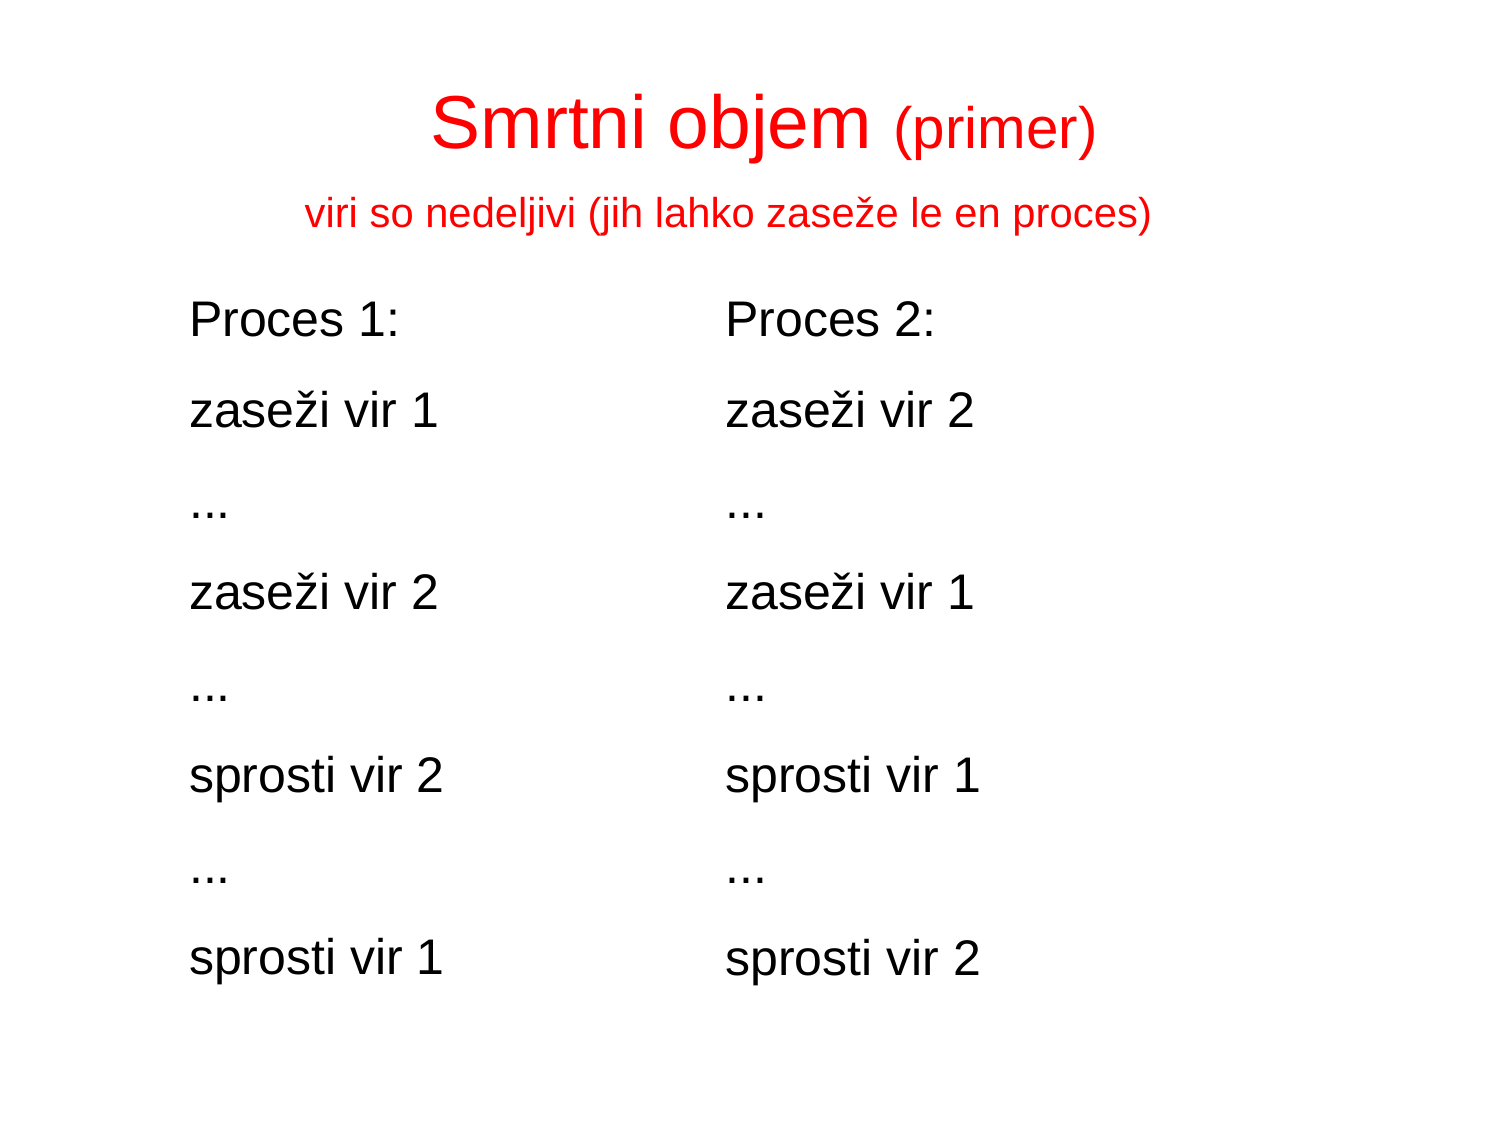

# Smrtni objem (primer)
viri so nedeljivi (jih lahko zaseže le en proces)
Proces 1:
zaseži vir 1
...
zaseži vir 2
...
sprosti vir 2
...
sprosti vir 1
Proces 2:
zaseži vir 2
...
zaseži vir 1
...
sprosti vir 1
...
sprosti vir 2